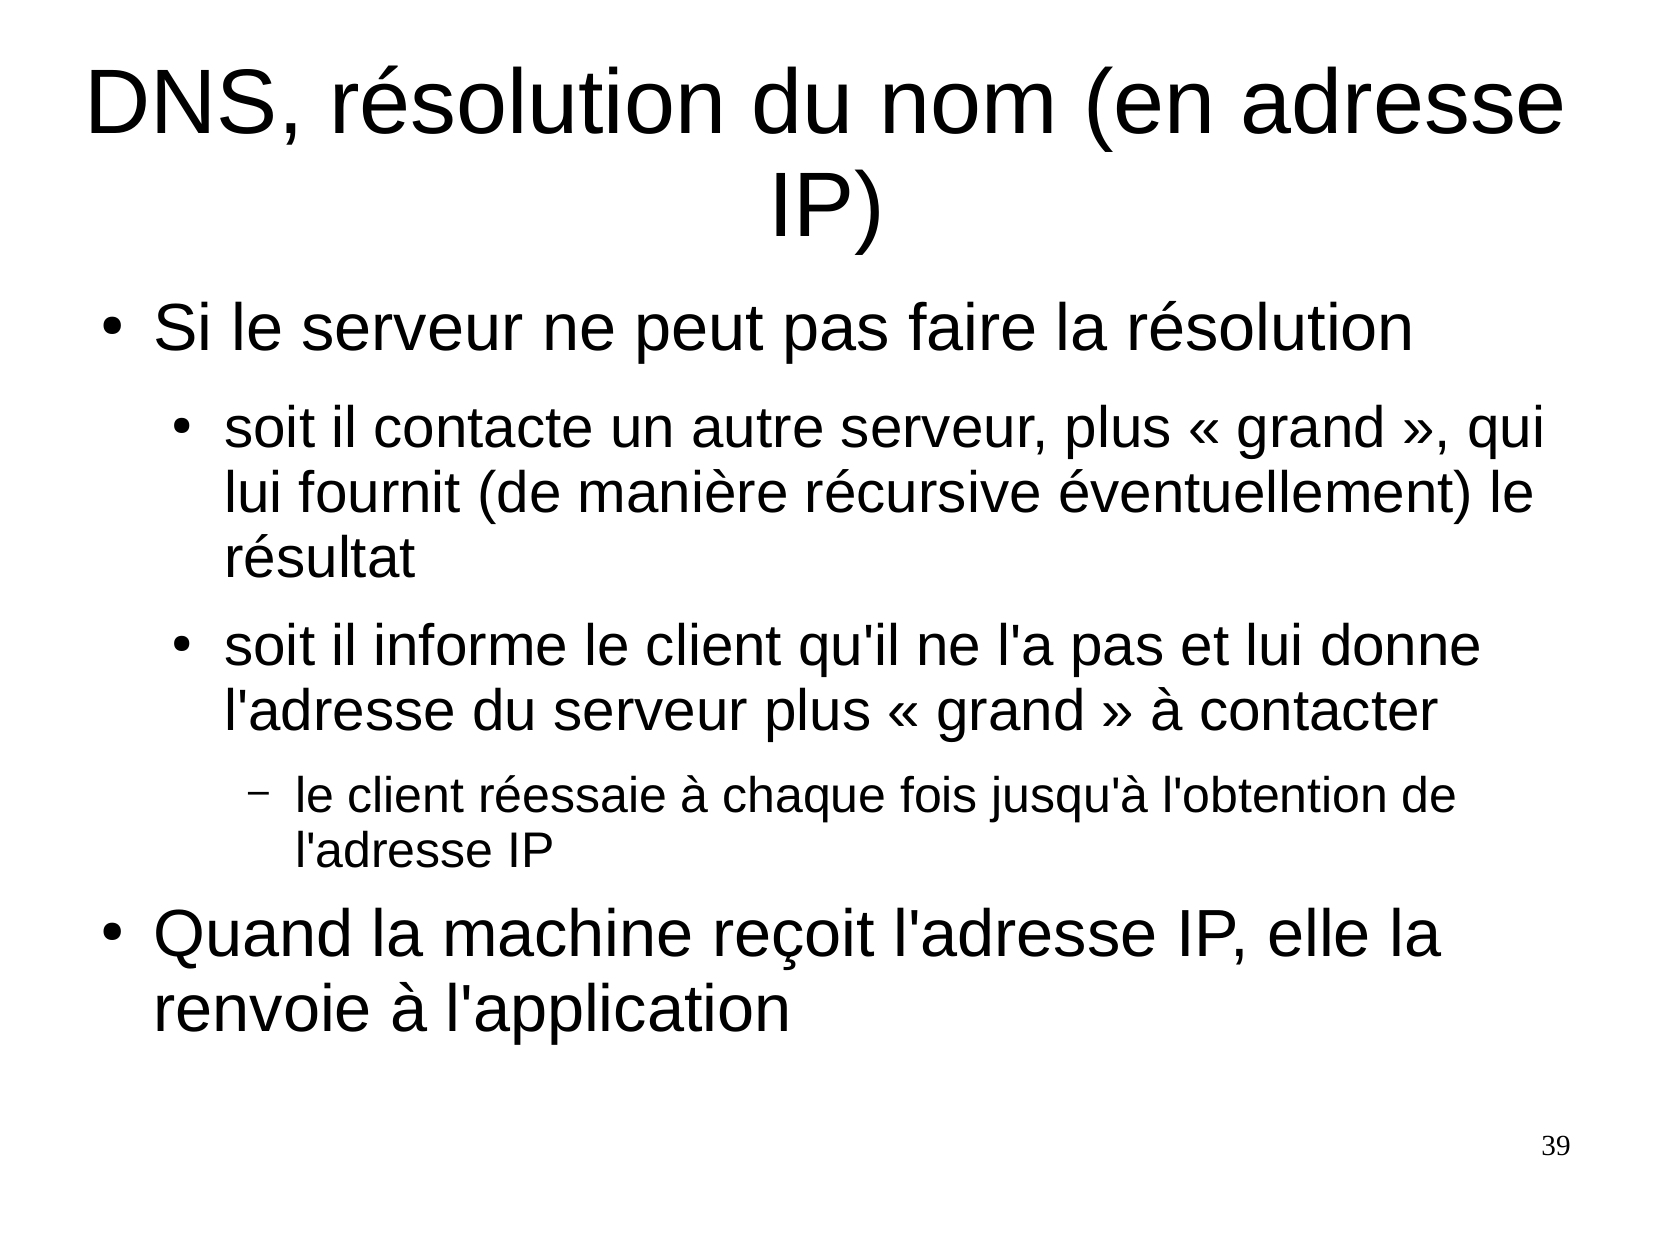

# DNS, résolution du nom (en adresse IP)
Si le serveur ne peut pas faire la résolution
soit il contacte un autre serveur, plus « grand », qui lui fournit (de manière récursive éventuellement) le résultat
soit il informe le client qu'il ne l'a pas et lui donne l'adresse du serveur plus « grand » à contacter
le client réessaie à chaque fois jusqu'à l'obtention de l'adresse IP
Quand la machine reçoit l'adresse IP, elle la renvoie à l'application
39